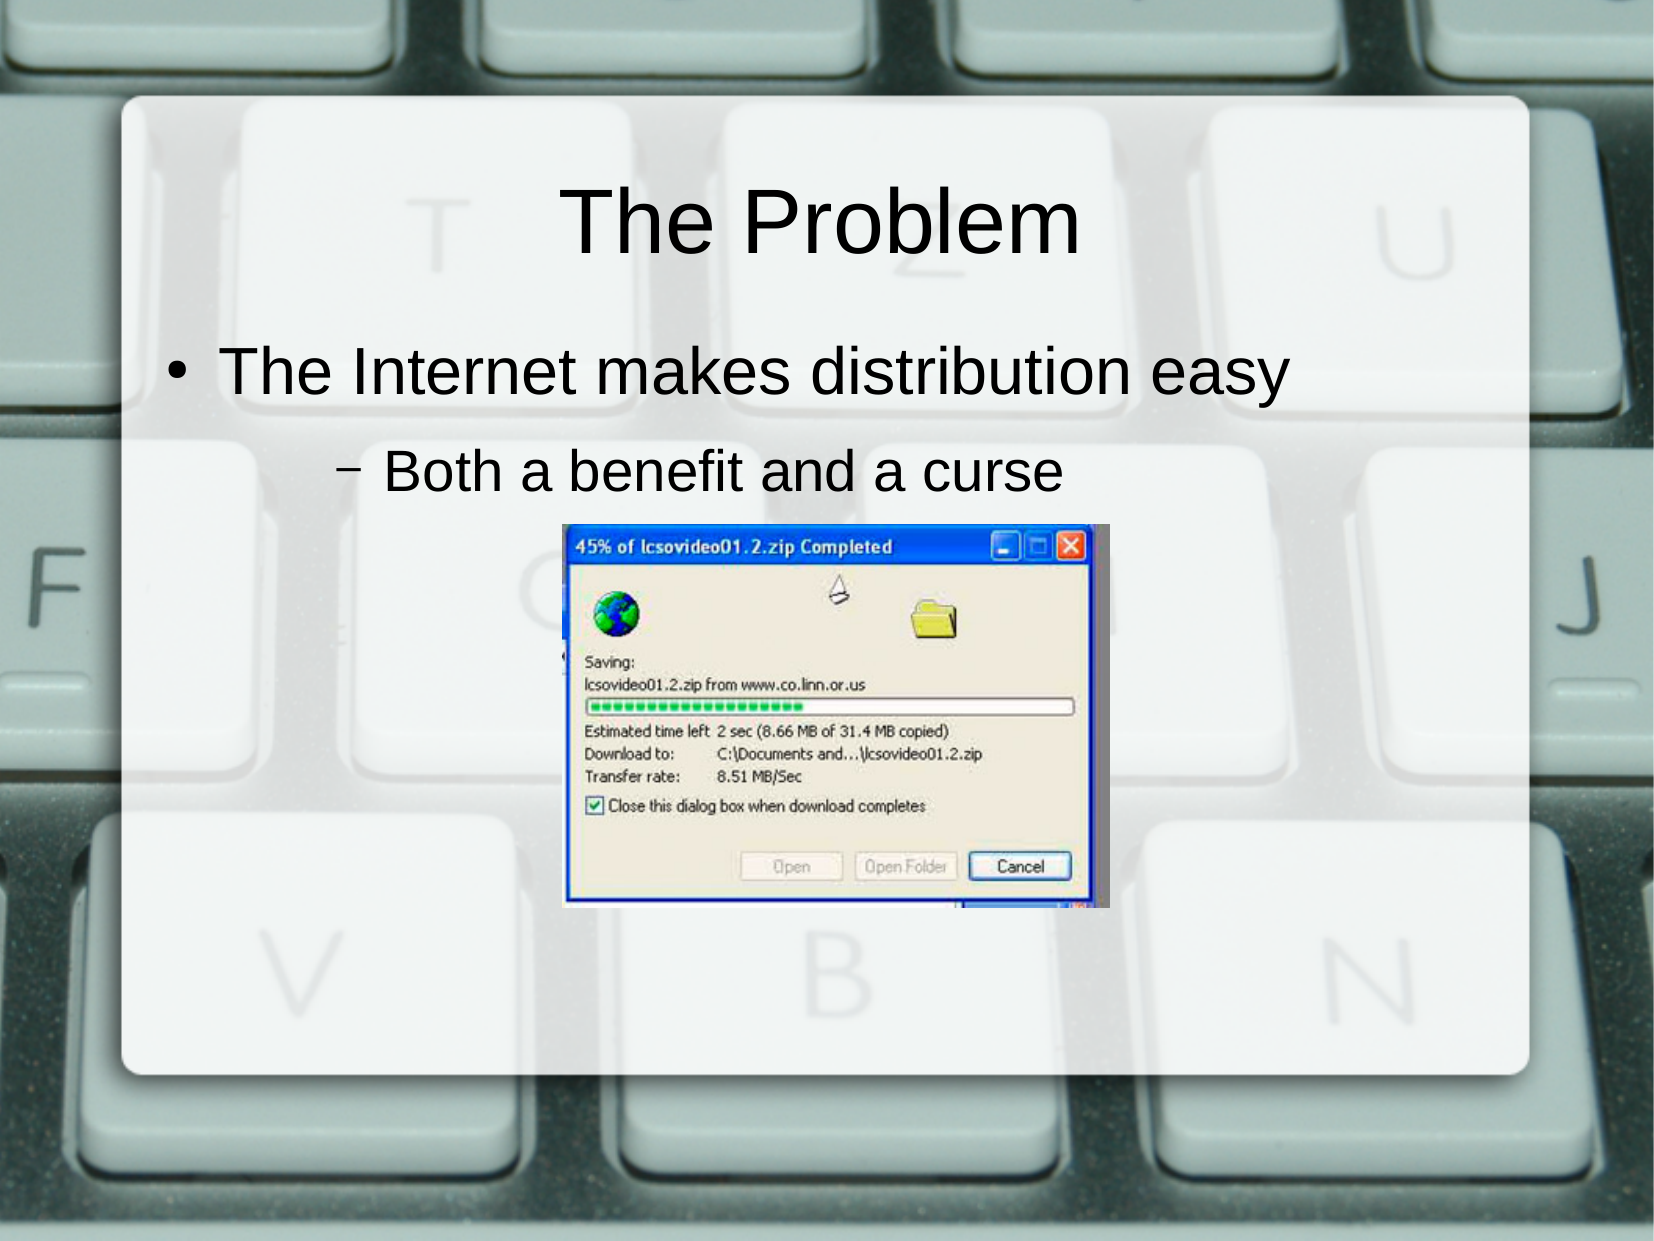

# The Problem
The Internet makes distribution easy
Both a benefit and a curse